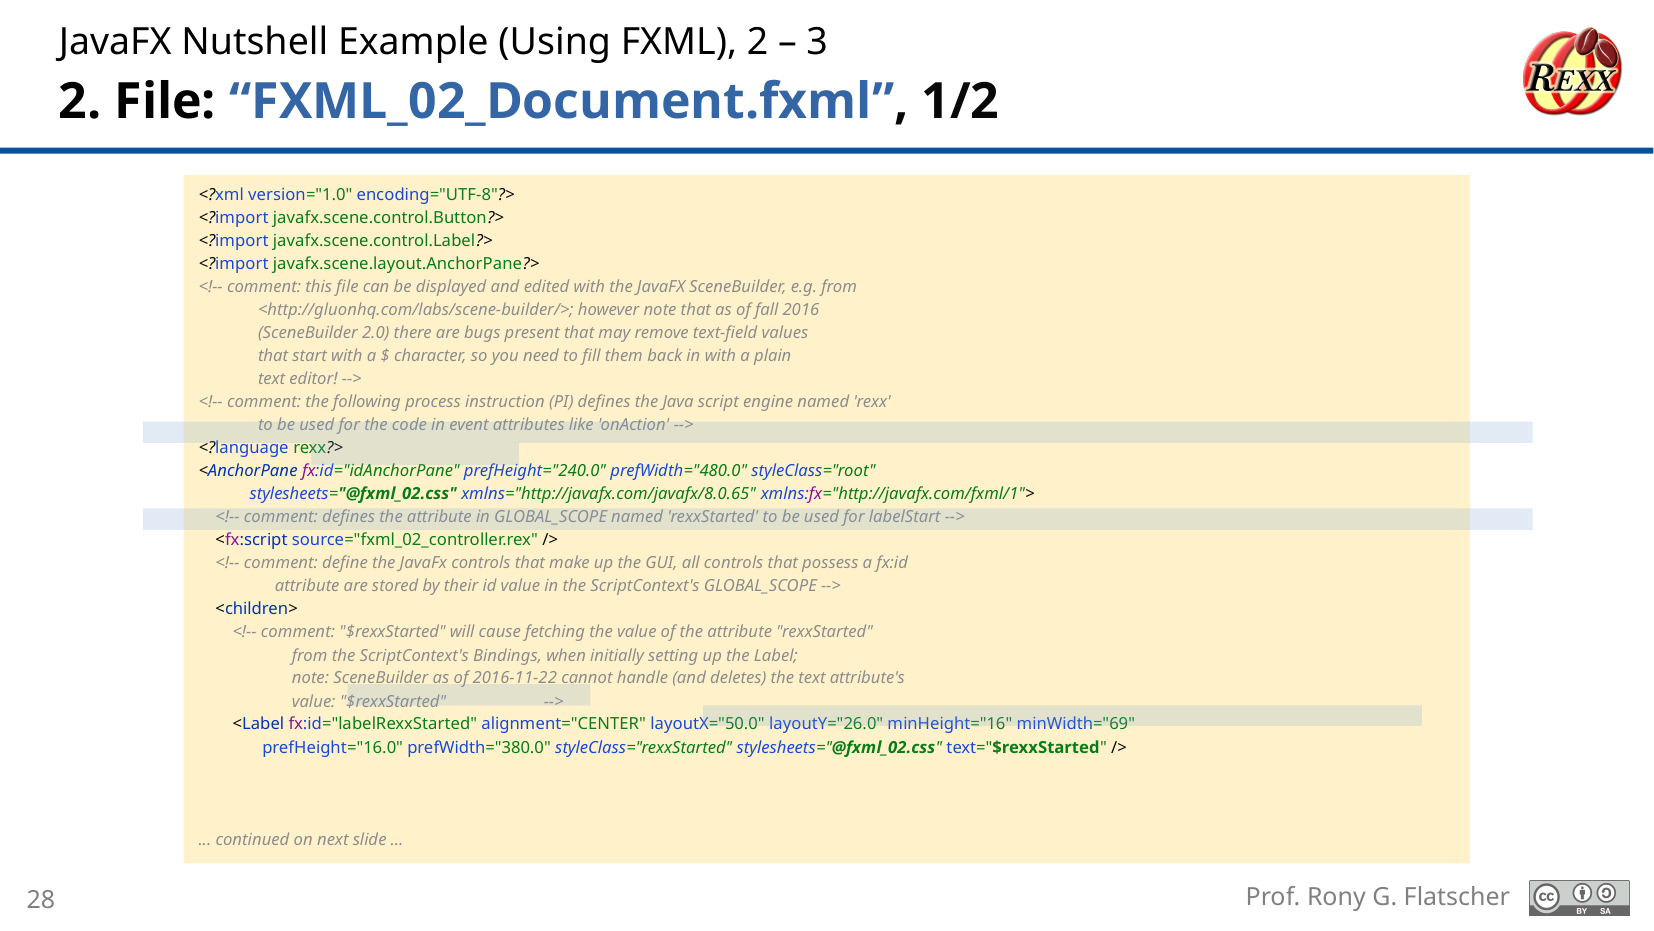

# JavaFX Nutshell Example (Using FXML), 2 – 3 2. File: “FXML_02_Document.fxml”, 1/2
<?xml version="1.0" encoding="UTF-8"?>
<?import javafx.scene.control.Button?>
<?import javafx.scene.control.Label?>
<?import javafx.scene.layout.AnchorPane?>
<!-- comment: this file can be displayed and edited with the JavaFX SceneBuilder, e.g. from
 <http://gluonhq.com/labs/scene-builder/>; however note that as of fall 2016
 (SceneBuilder 2.0) there are bugs present that may remove text-field values
 that start with a $ character, so you need to fill them back in with a plain
 text editor! -->
<!-- comment: the following process instruction (PI) defines the Java script engine named 'rexx'
 to be used for the code in event attributes like 'onAction' -->
<?language rexx?>
<AnchorPane fx:id="idAnchorPane" prefHeight="240.0" prefWidth="480.0" styleClass="root"
 stylesheets="@fxml_02.css" xmlns="http://javafx.com/javafx/8.0.65" xmlns:fx="http://javafx.com/fxml/1">
 <!-- comment: defines the attribute in GLOBAL_SCOPE named 'rexxStarted' to be used for labelStart -->
 <fx:script source="fxml_02_controller.rex" />
 <!-- comment: define the JavaFx controls that make up the GUI, all controls that possess a fx:id
 attribute are stored by their id value in the ScriptContext's GLOBAL_SCOPE -->
 <children>
 <!-- comment: "$rexxStarted" will cause fetching the value of the attribute "rexxStarted"
 from the ScriptContext's Bindings, when initially setting up the Label;
 note: SceneBuilder as of 2016-11-22 cannot handle (and deletes) the text attribute's
 value: "$rexxStarted" -->
 <Label fx:id="labelRexxStarted" alignment="CENTER" layoutX="50.0" layoutY="26.0" minHeight="16" minWidth="69"
 prefHeight="16.0" prefWidth="380.0" styleClass="rexxStarted" stylesheets="@fxml_02.css" text="$rexxStarted" />
... continued on next slide …